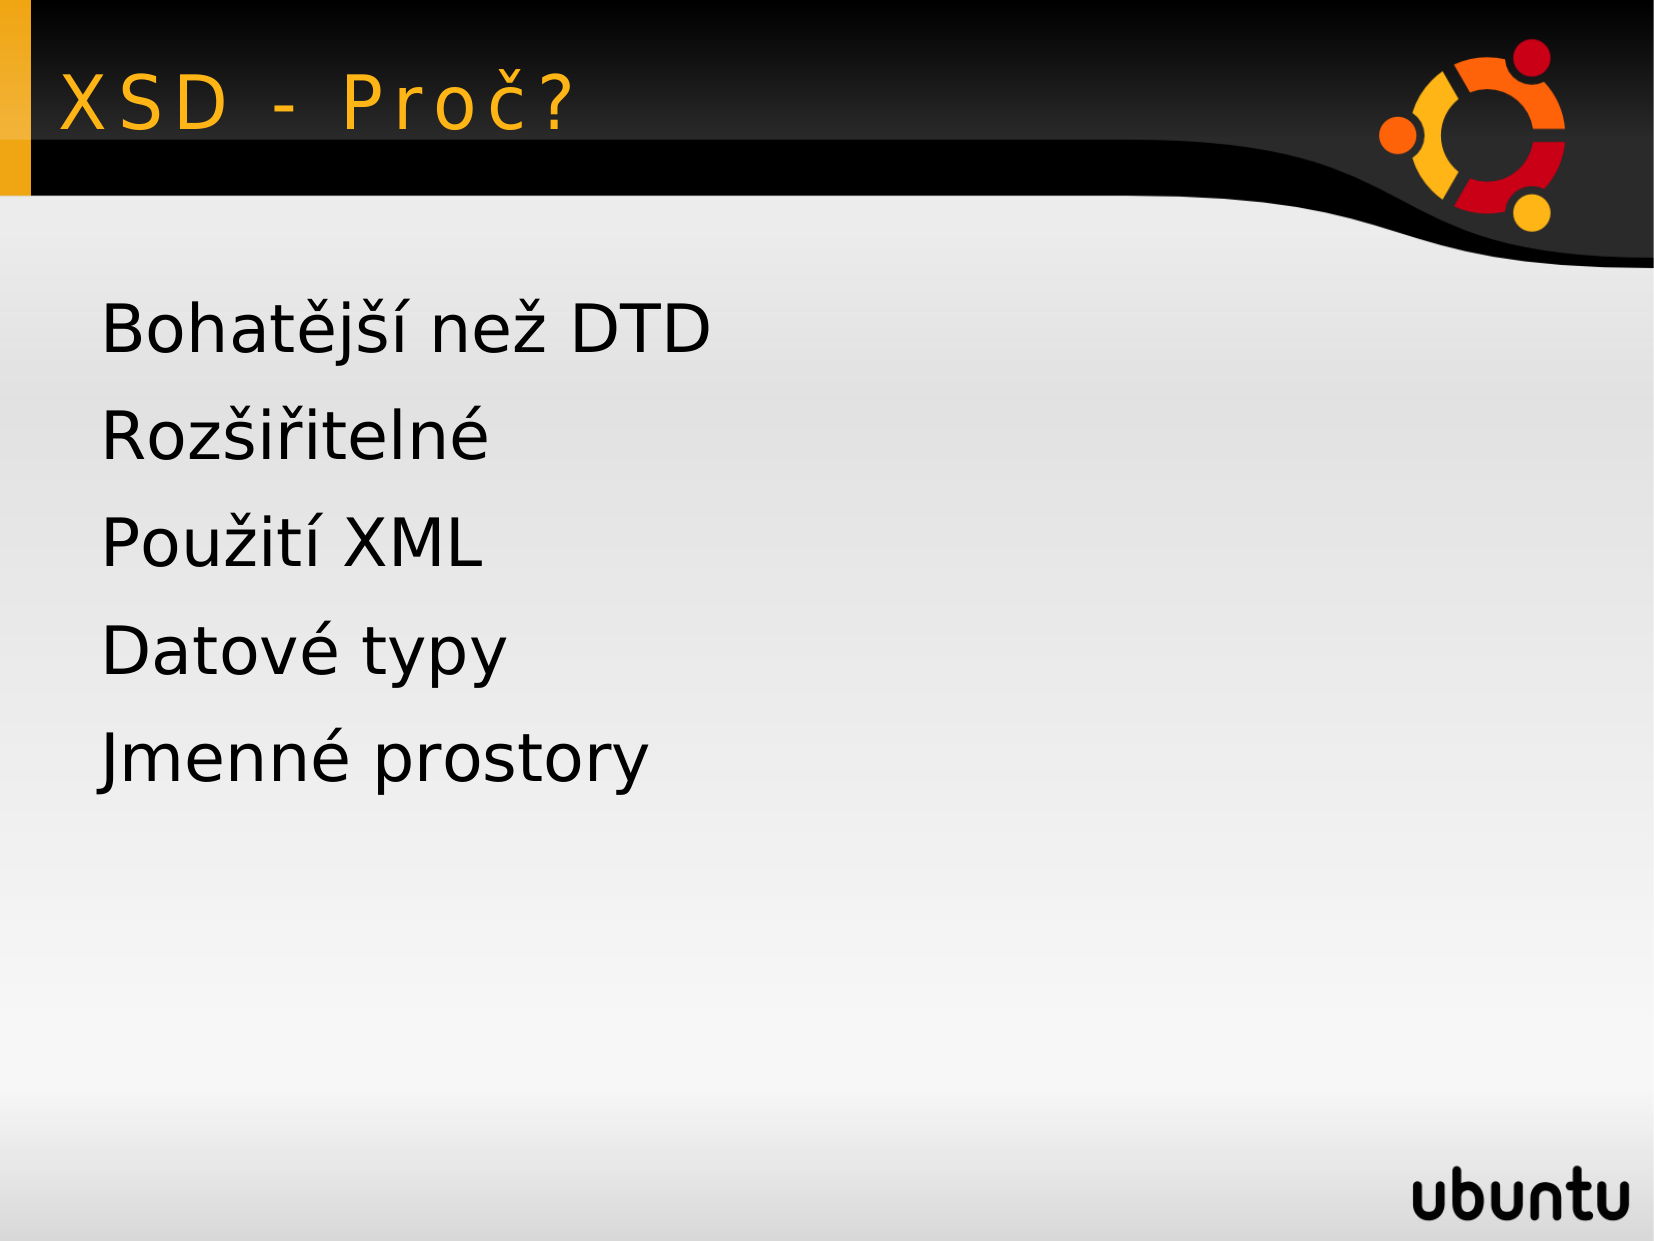

# XSD - Proč?
Bohatější než DTD
Rozšiřitelné
Použití XML
Datové typy
Jmenné prostory